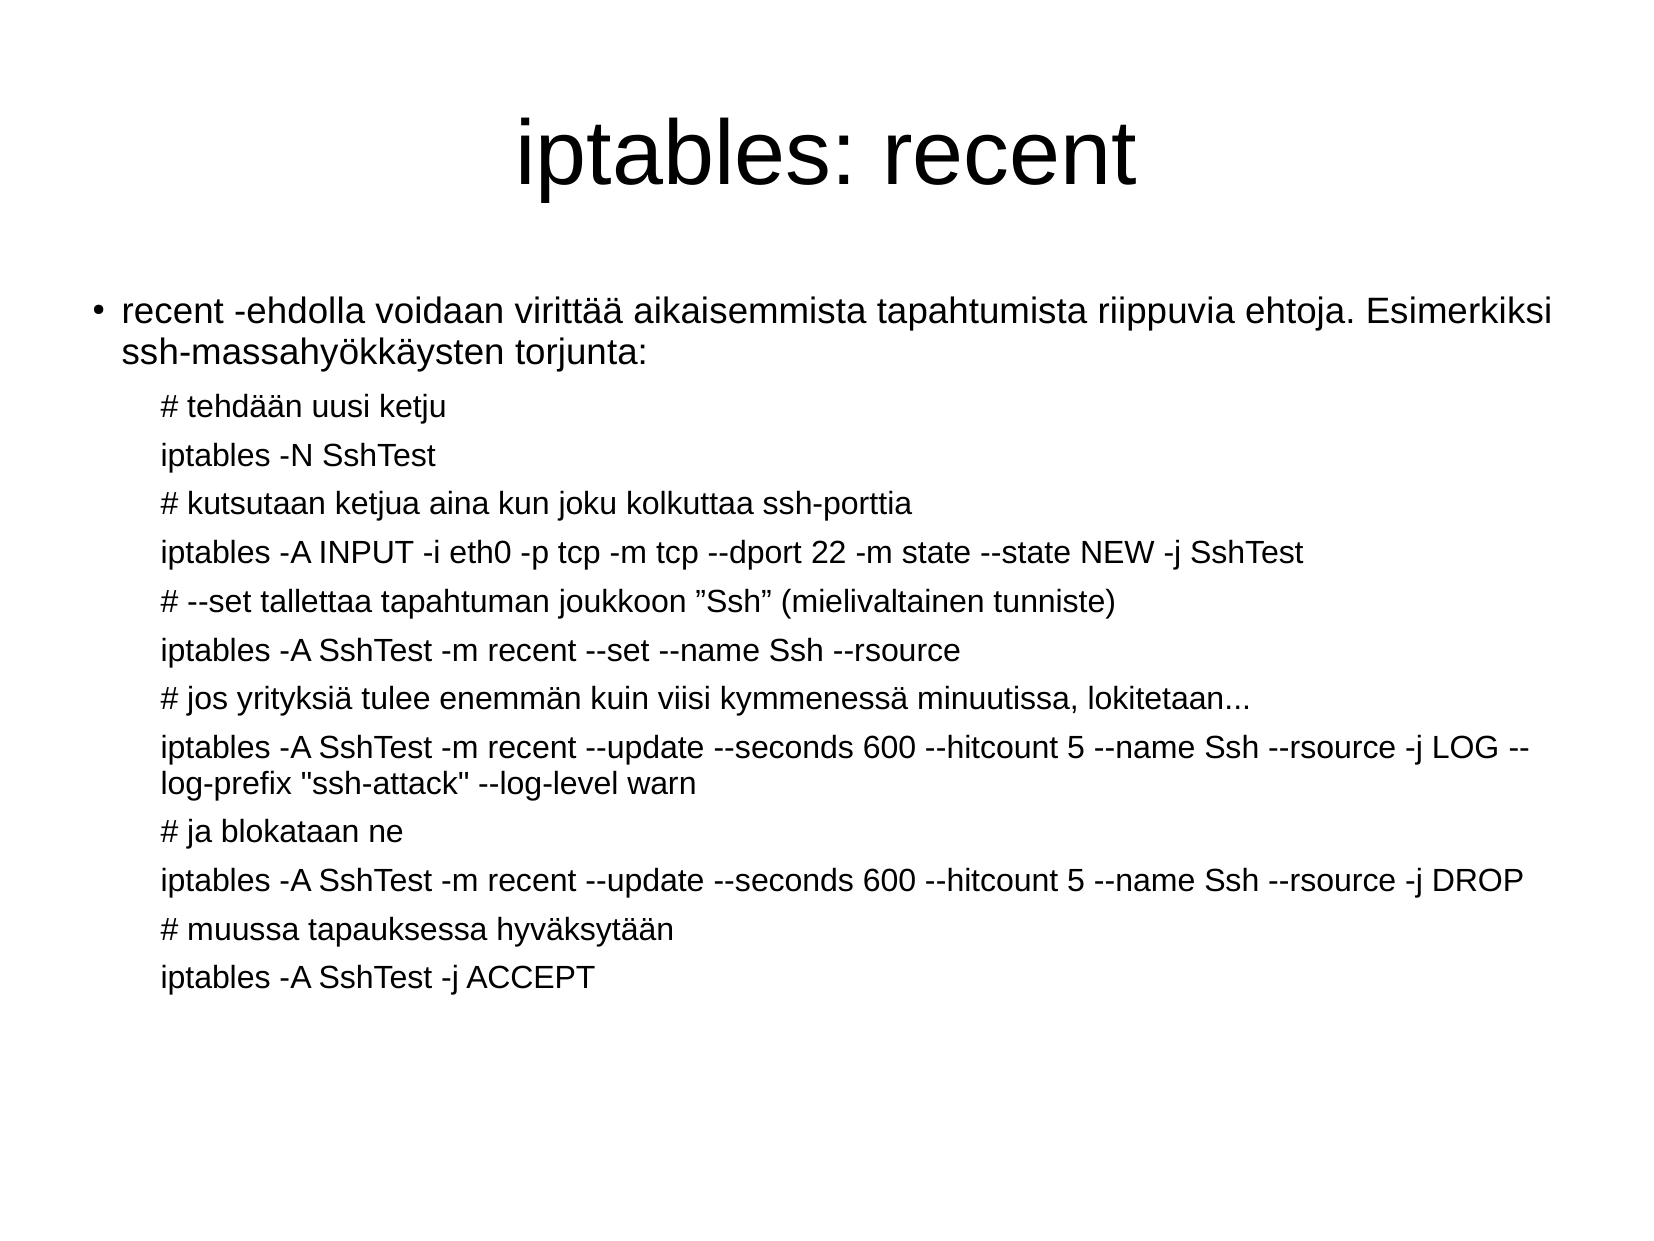

# iptables: recent
recent -ehdolla voidaan virittää aikaisemmista tapahtumista riippuvia ehtoja. Esimerkiksi ssh-massahyökkäysten torjunta:
# tehdään uusi ketju
iptables -N SshTest
# kutsutaan ketjua aina kun joku kolkuttaa ssh-porttia
iptables -A INPUT -i eth0 -p tcp -m tcp --dport 22 -m state --state NEW -j SshTest
# --set tallettaa tapahtuman joukkoon ”Ssh” (mielivaltainen tunniste)
iptables -A SshTest -m recent --set --name Ssh --rsource
# jos yrityksiä tulee enemmän kuin viisi kymmenessä minuutissa, lokitetaan...
iptables -A SshTest -m recent --update --seconds 600 --hitcount 5 --name Ssh --rsource -j LOG --log-prefix "ssh-attack" --log-level warn
# ja blokataan ne
iptables -A SshTest -m recent --update --seconds 600 --hitcount 5 --name Ssh --rsource -j DROP
# muussa tapauksessa hyväksytään
iptables -A SshTest -j ACCEPT